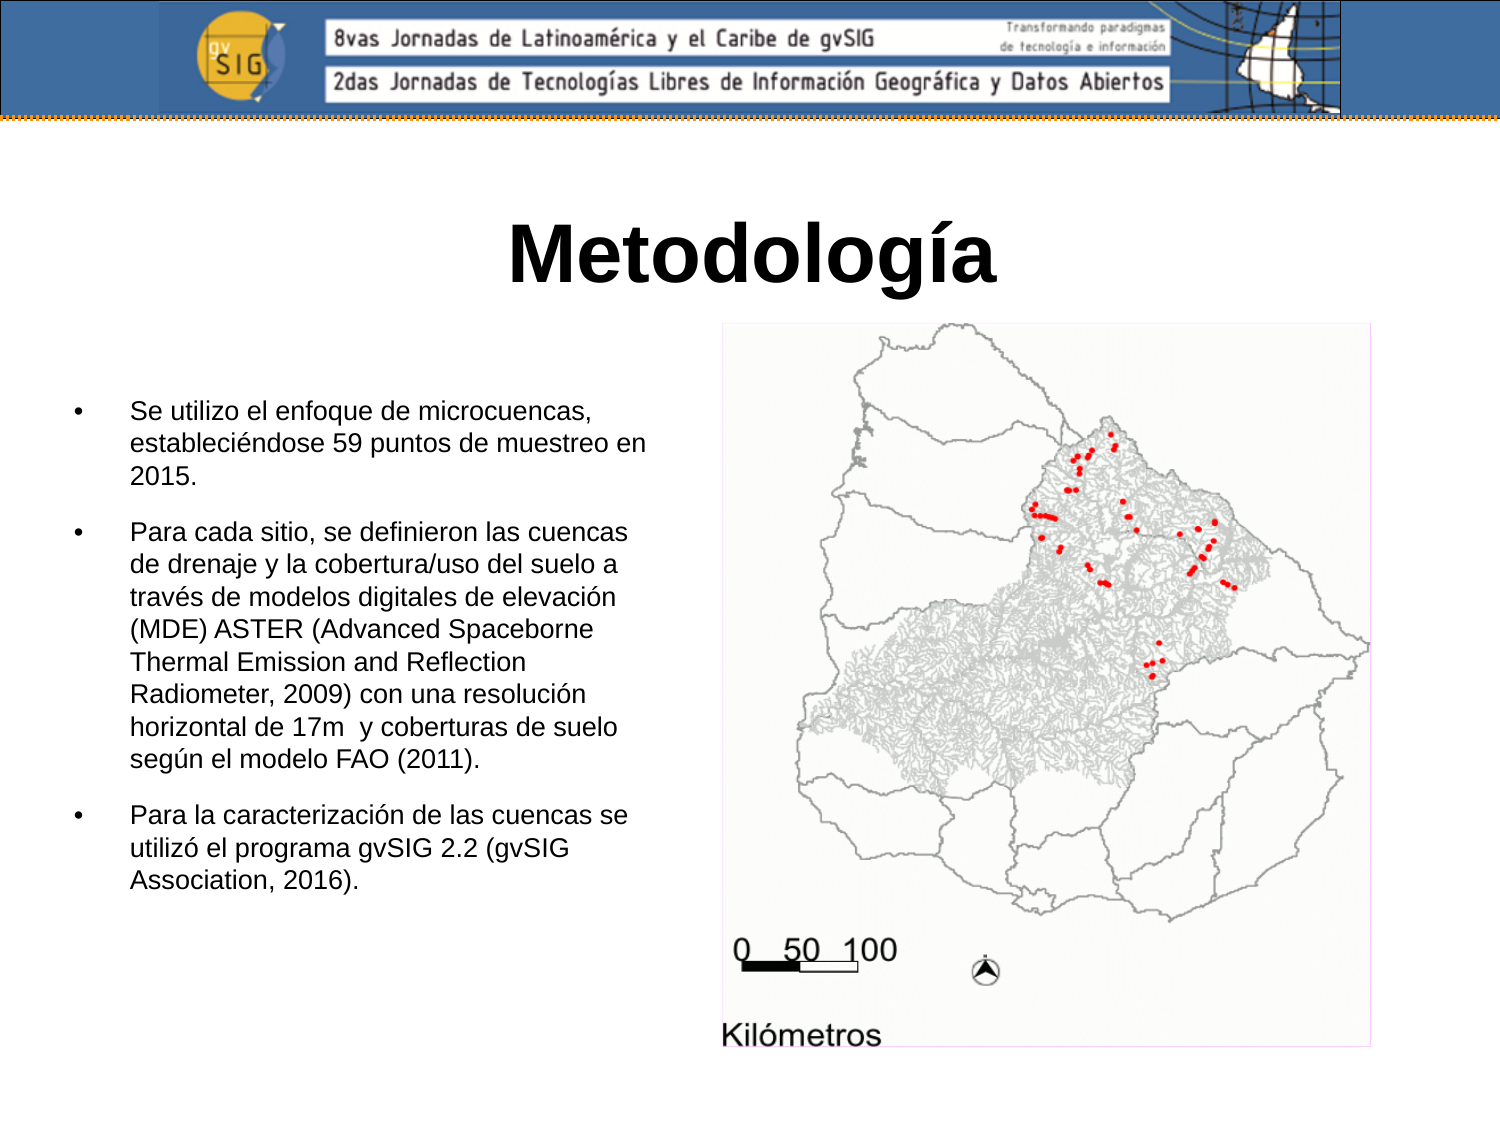

# Metodología
•	Se utilizo el enfoque de microcuencas, estableciéndose 59 puntos de muestreo en 2015.
•	Para cada sitio, se definieron las cuencas de drenaje y la cobertura/uso del suelo a través de modelos digitales de elevación (MDE) ASTER (Advanced Spaceborne Thermal Emission and Reflection Radiometer, 2009) con una resolución horizontal de 17m y coberturas de suelo según el modelo FAO (2011).
•	Para la caracterización de las cuencas se utilizó el programa gvSIG 2.2 (gvSIG Association, 2016).